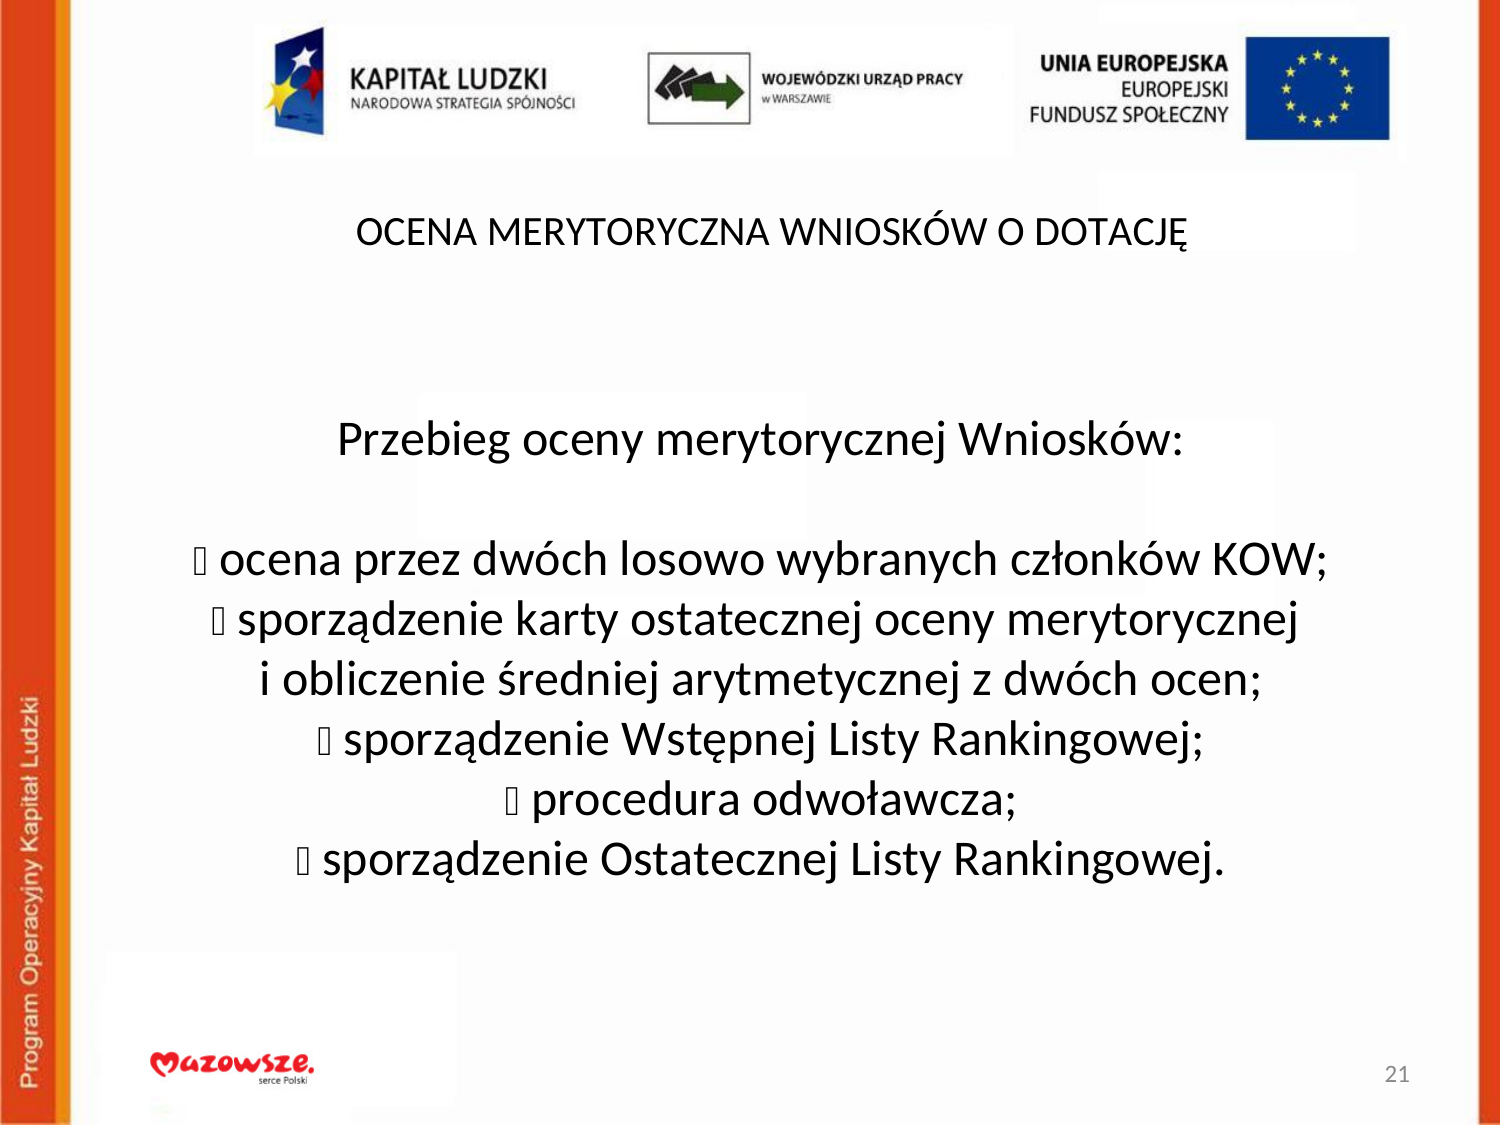

OCENA MERYTORYCZNA WNIOSKÓW O DOTACJĘ
# Przebieg oceny merytorycznej Wniosków: ocena przez dwóch losowo wybranych członków KOW; sporządzenie karty ostatecznej oceny merytorycznej i obliczenie średniej arytmetycznej z dwóch ocen; sporządzenie Wstępnej Listy Rankingowej; procedura odwoławcza; sporządzenie Ostatecznej Listy Rankingowej.